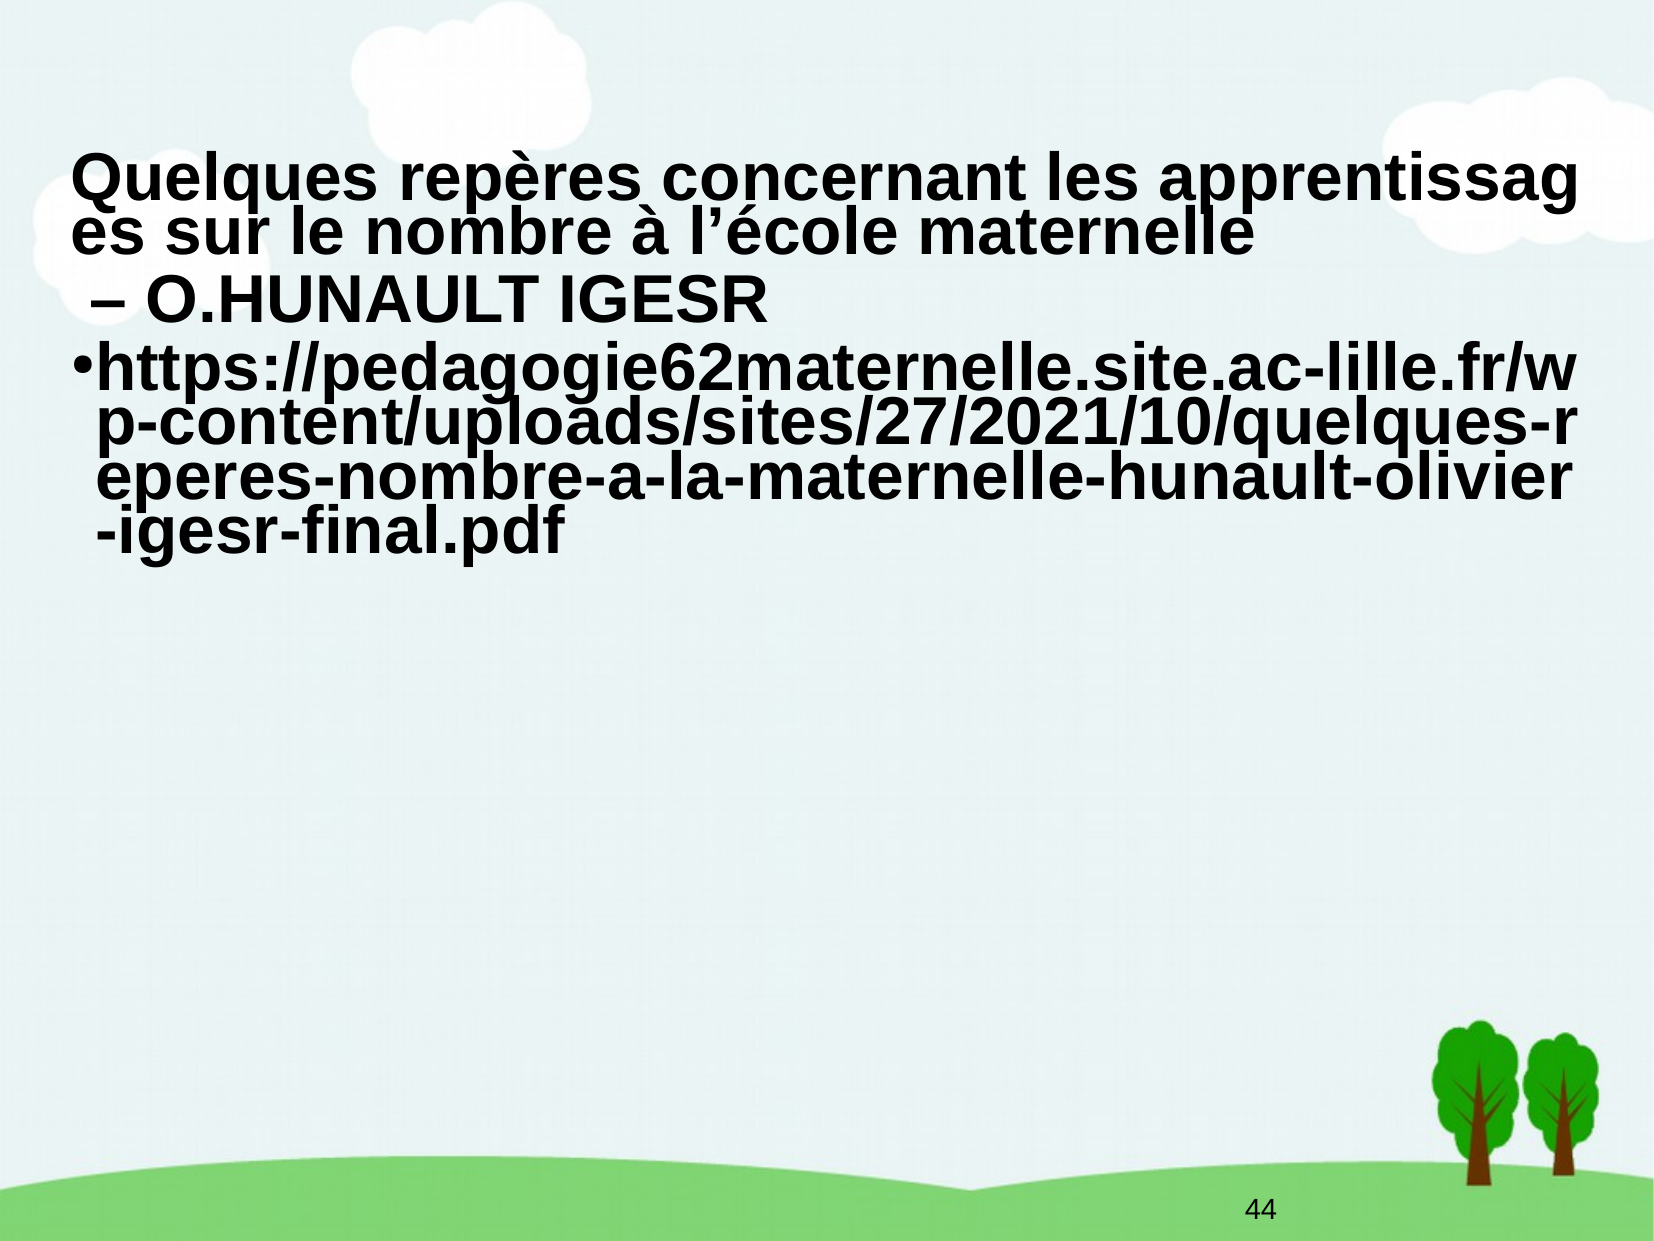

Quelques repères concernant les apprentissages sur le nombre à l’école maternelle – O.HUNAULT IGESR
https://pedagogie62maternelle.site.ac-lille.fr/wp-content/uploads/sites/27/2021/10/quelques-reperes-nombre-a-la-maternelle-hunault-olivier-igesr-final.pdf